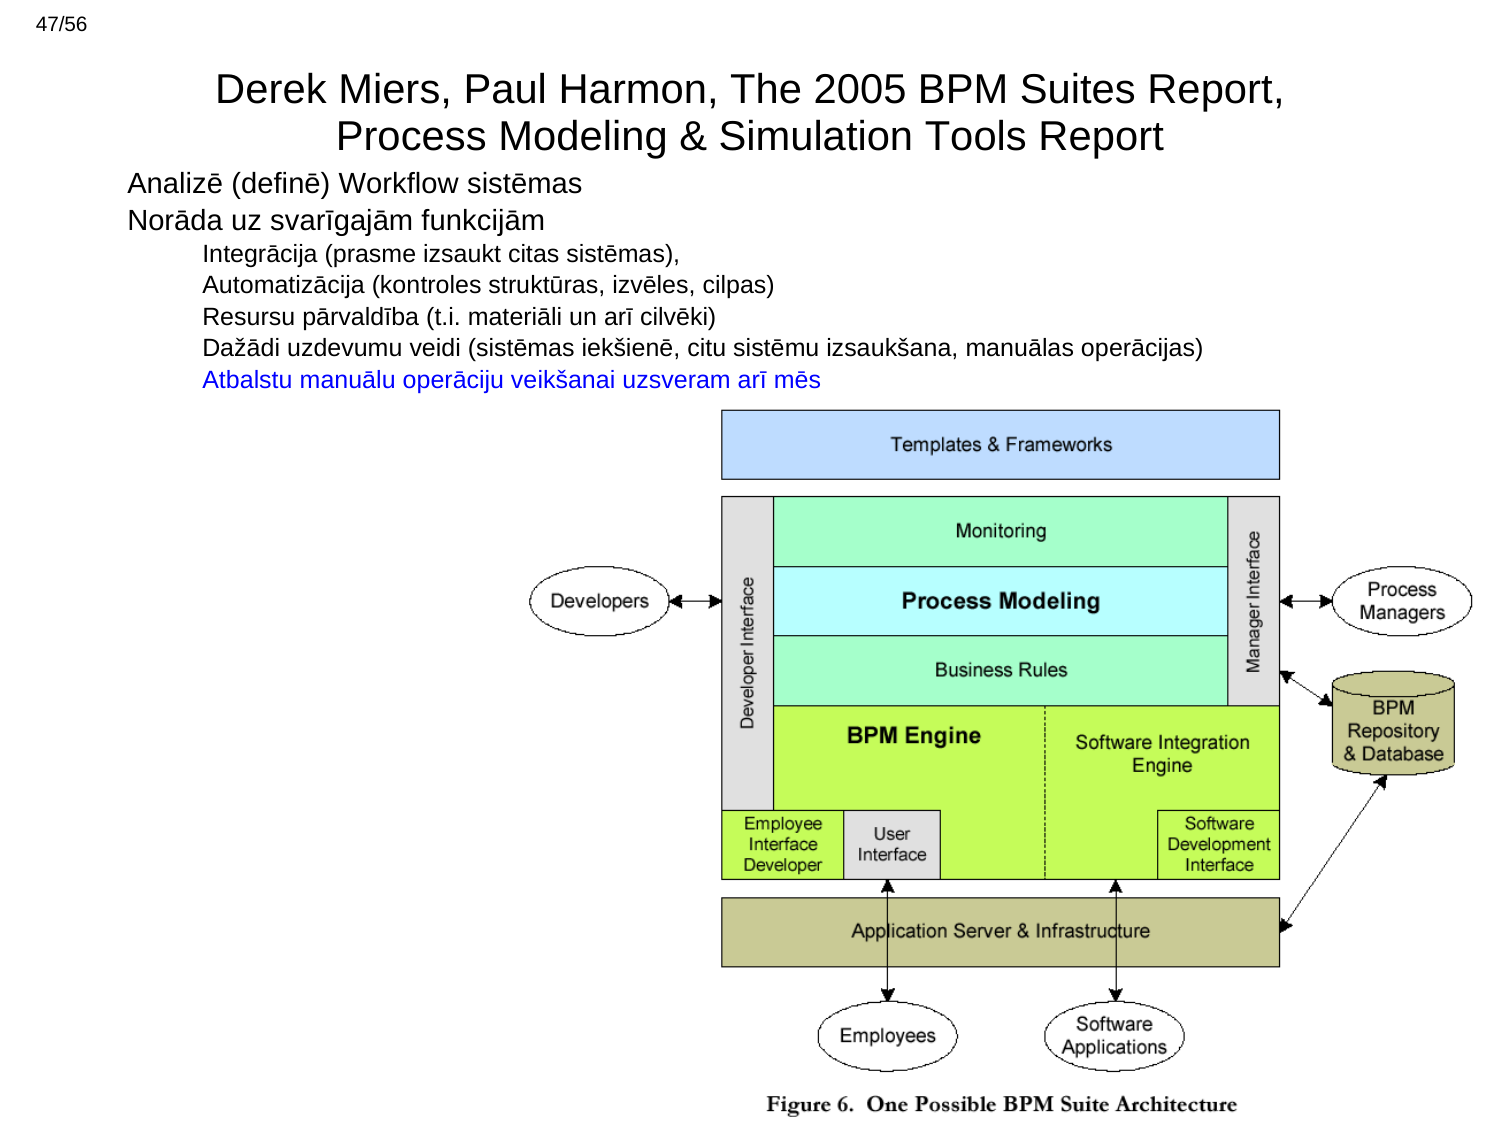

47
# Derek Miers, Paul Harmon, The 2005 BPM Suites Report, Process Modeling & Simulation Tools Report
Analizē (definē) Workflow sistēmas
Norāda uz svarīgajām funkcijām
Integrācija (prasme izsaukt citas sistēmas),
Automatizācija (kontroles struktūras, izvēles, cilpas)
Resursu pārvaldība (t.i. materiāli un arī cilvēki)
Dažādi uzdevumu veidi (sistēmas iekšienē, citu sistēmu izsaukšana, manuālas operācijas)
Atbalstu manuālu operāciju veikšanai uzsveram arī mēs